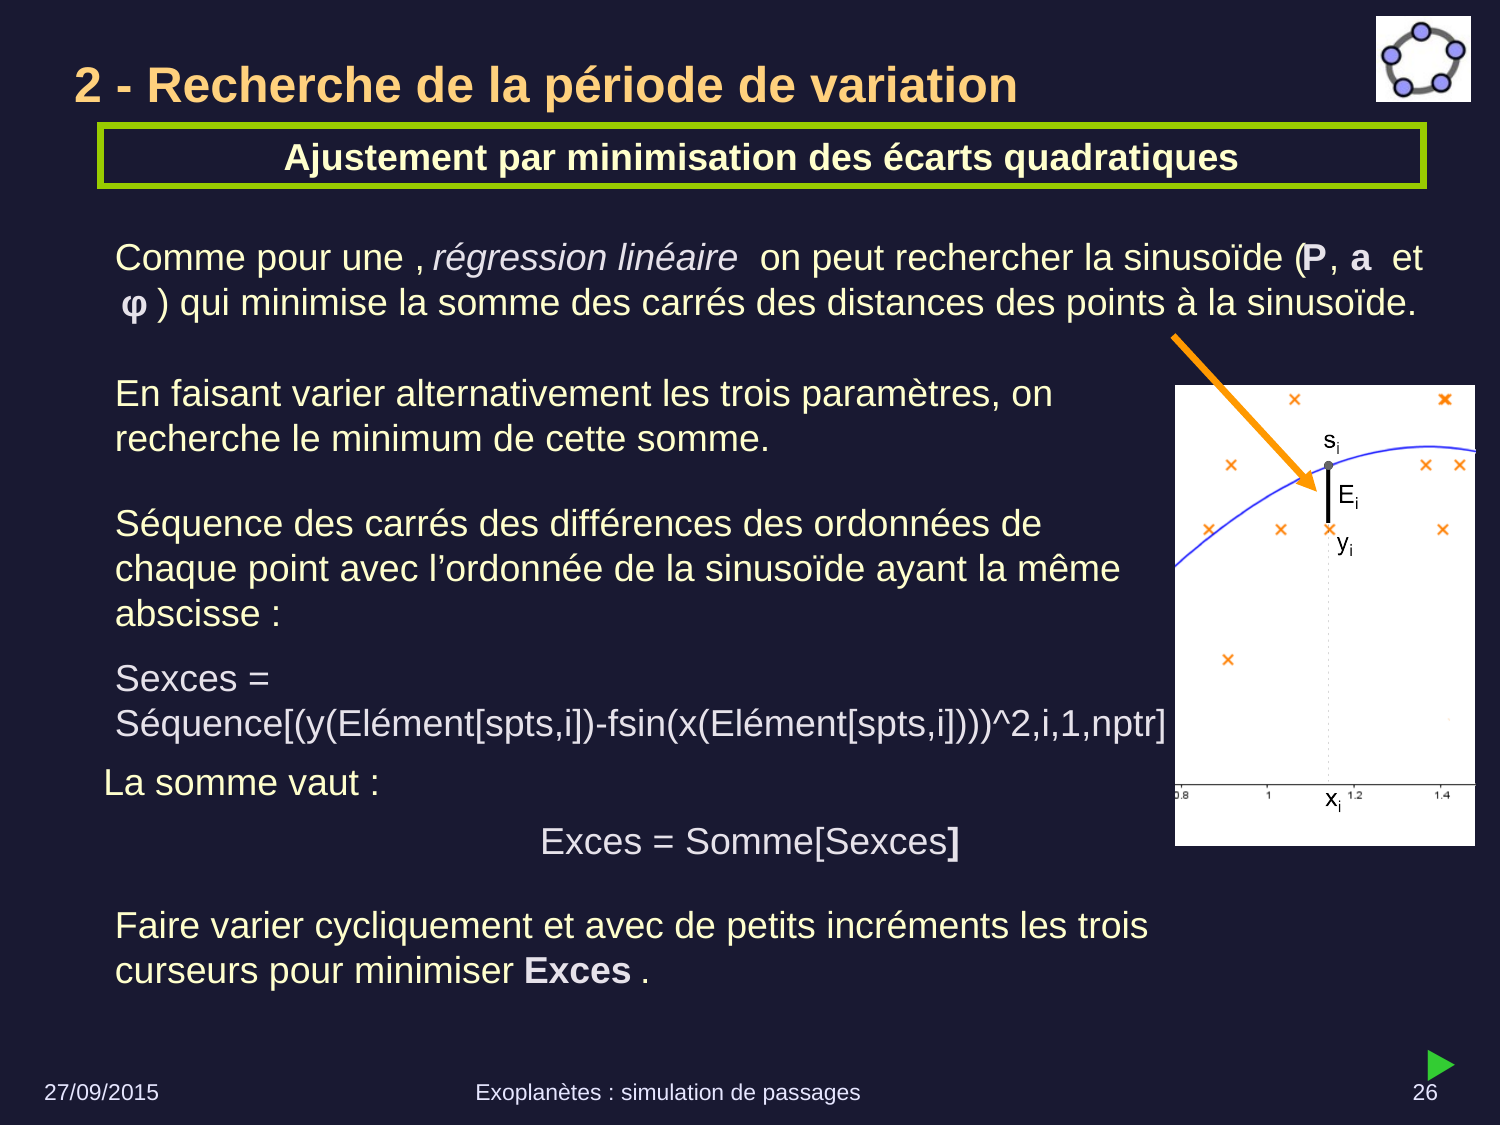

2 - Recherche de la période de variation
Ajustement par minimisation des écarts quadratiques
Comme pour une , on peut rechercher la sinusoïde ( , et
 ) qui minimise la somme des carrés des distances des points à la sinusoïde.
régression linéaire
P
a
φ
En faisant varier alternativement les trois paramètres, on recherche le minimum de cette somme.
Séquence des carrés des différences des ordonnées de chaque point avec l’ordonnée de la sinusoïde ayant la même abscisse :
Sexces =
Séquence[(y(Elément[spts,i])-fsin(x(Elément[spts,i])))^2,i,1,nptr]
La somme vaut :
Exces = Somme[Sexces]
Faire varier cycliquement et avec de petits incréments les trois curseurs pour minimiser .
Exces

27/09/2015
Exoplanètes : simulation de passages
26